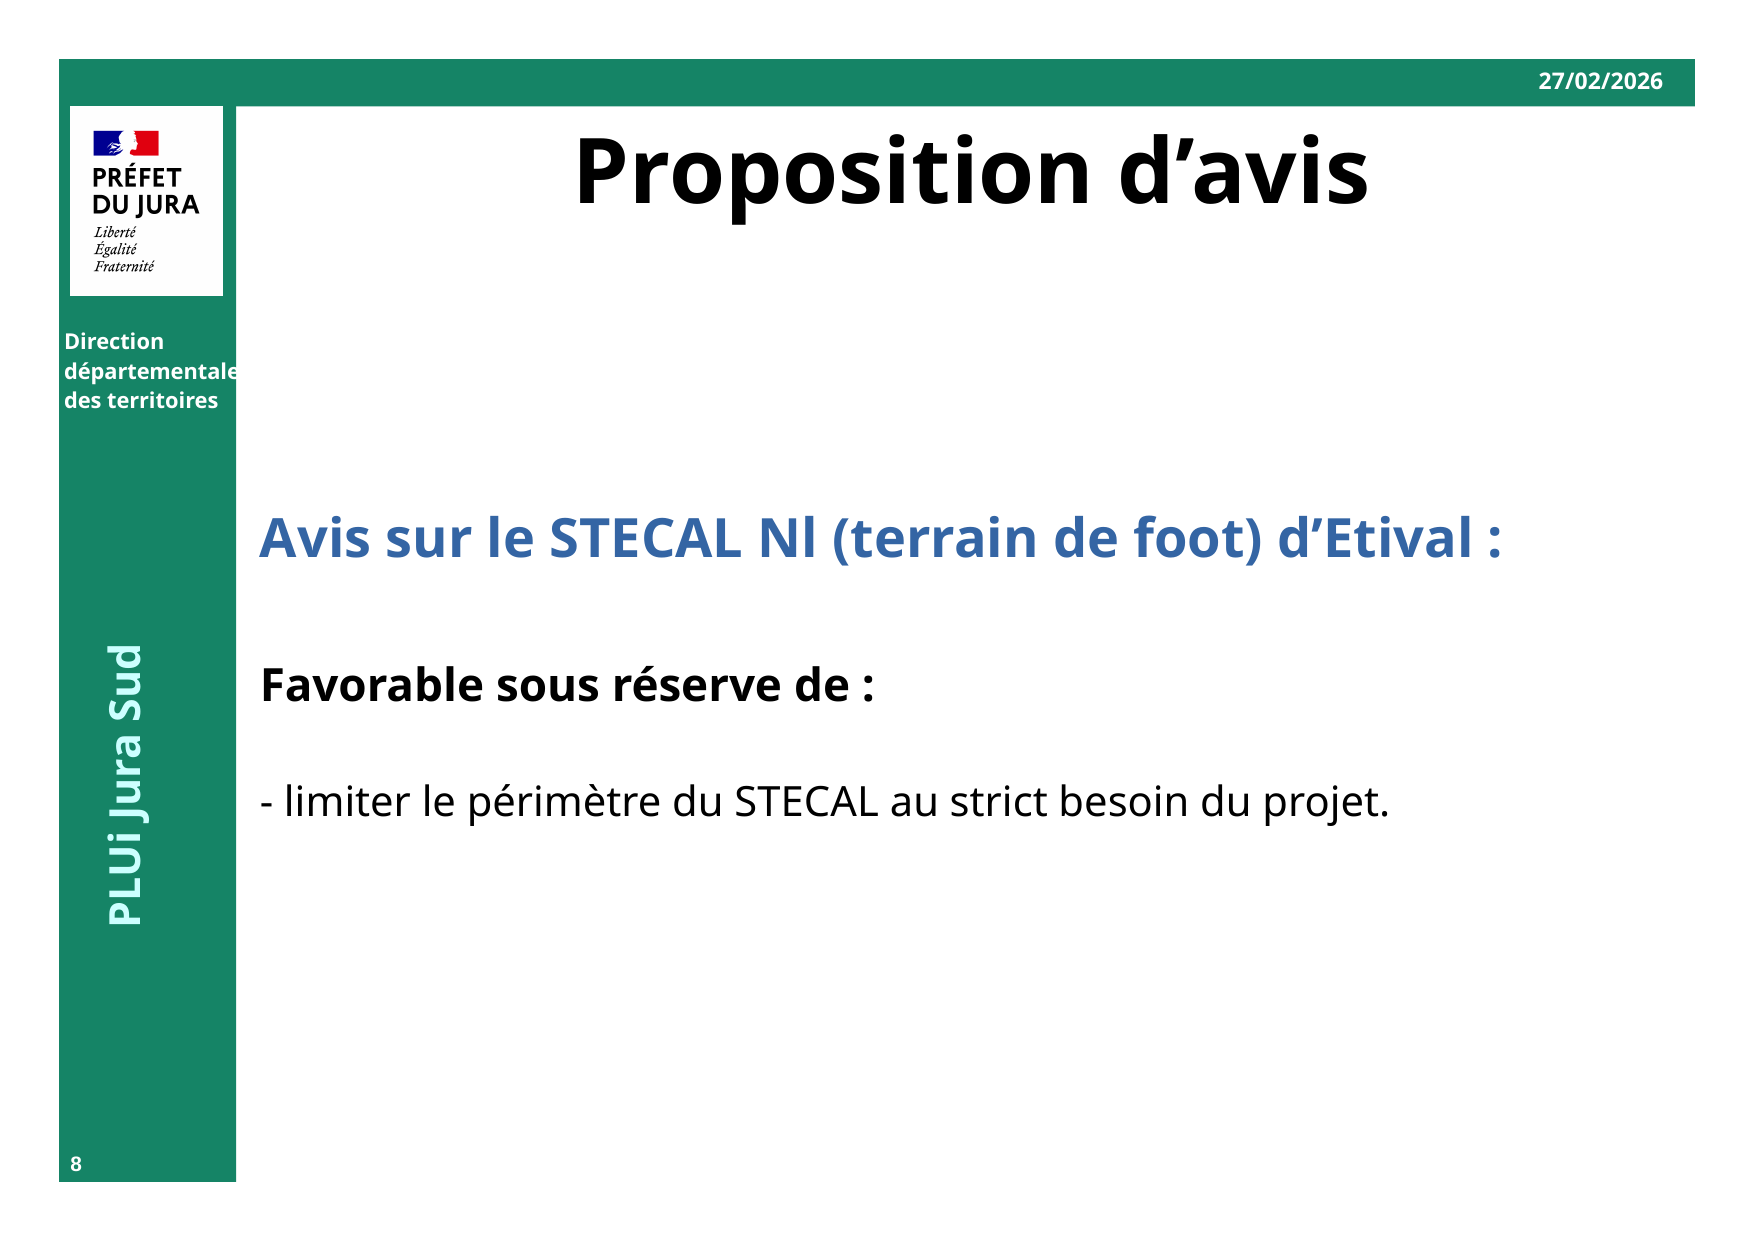

# Proposition d’avis
Avis sur le STECAL Nl (terrain de foot) d’Etival :
Favorable sous réserve de :
- limiter le périmètre du STECAL au strict besoin du projet.